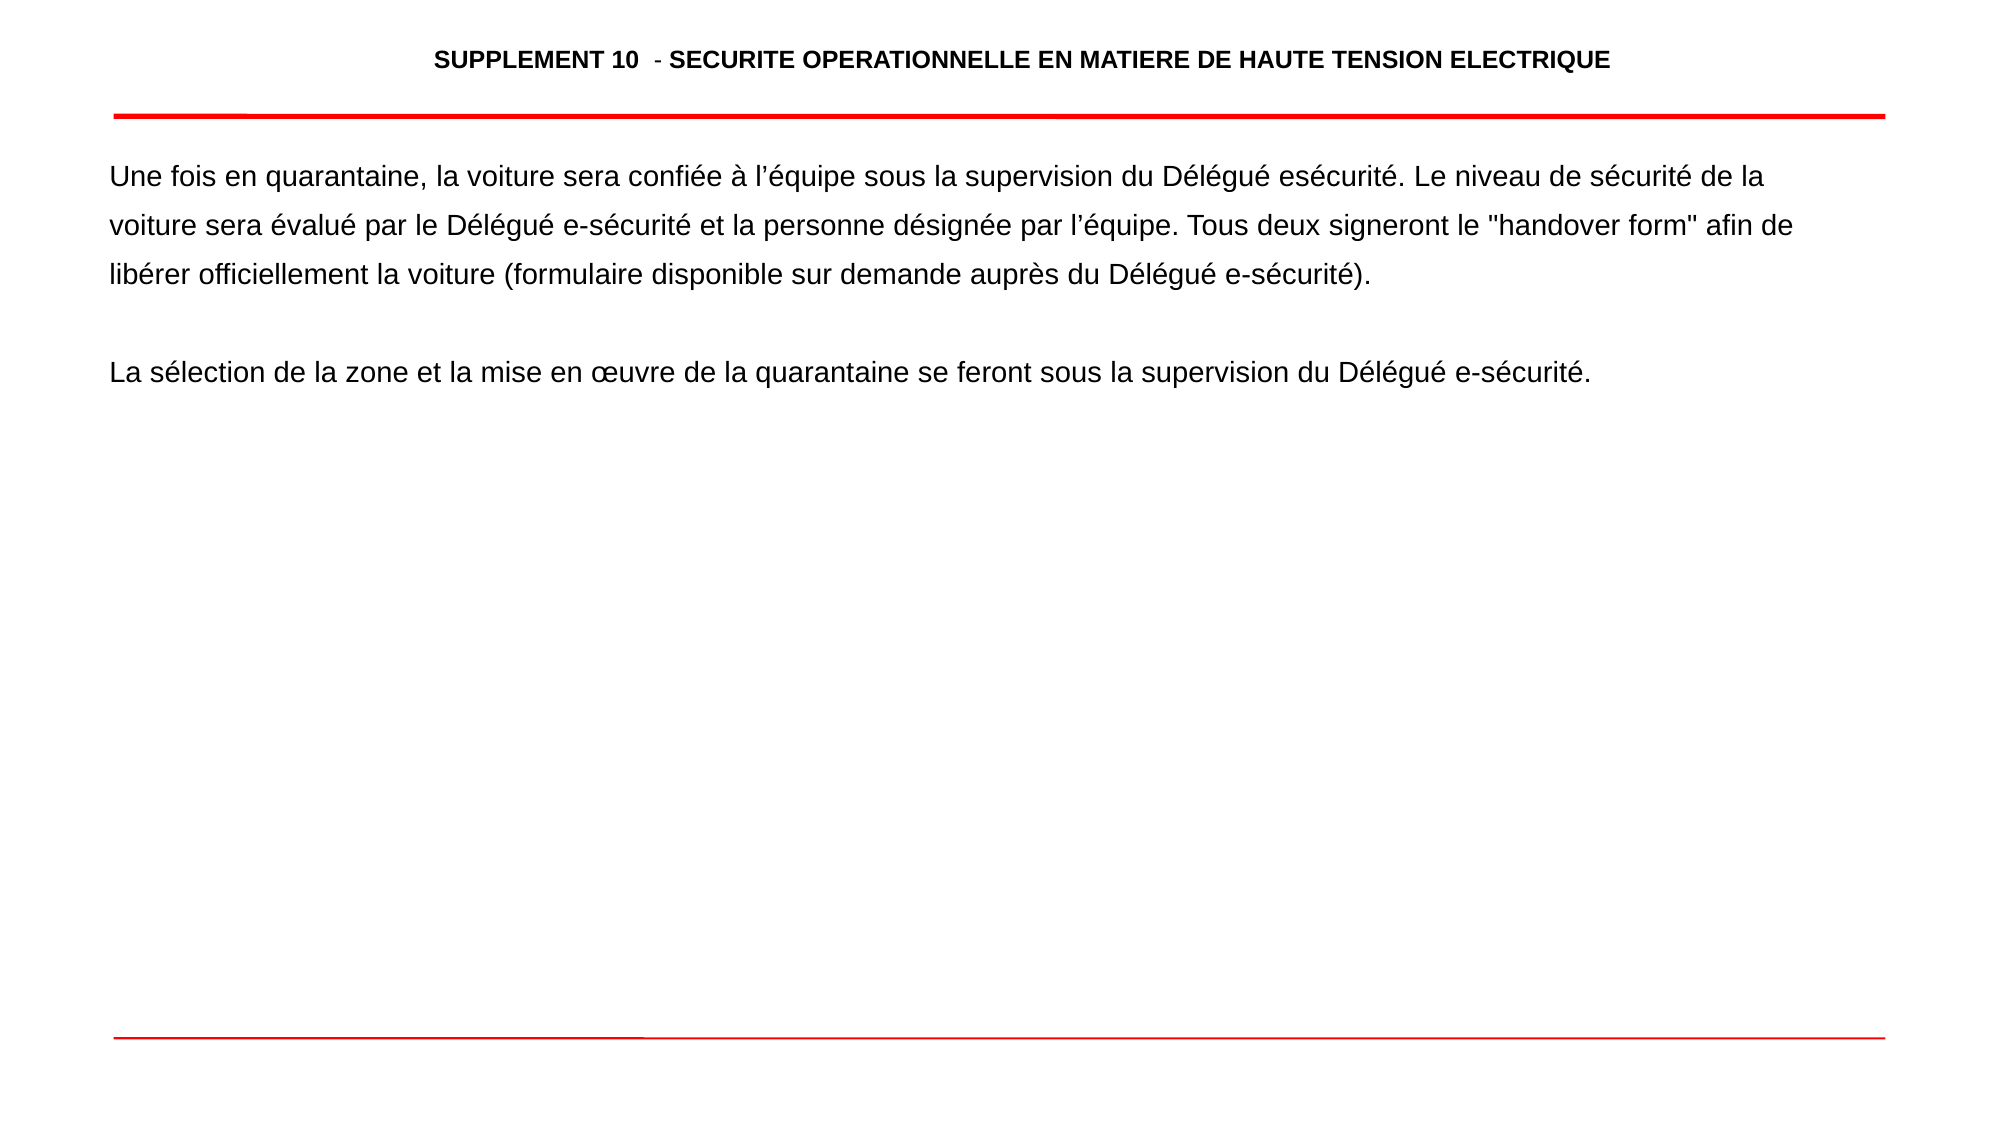

SUPPLEMENT 10 - SECURITE OPERATIONNELLE EN MATIERE DE HAUTE TENSION ELECTRIQUE
Une fois en quarantaine, la voiture sera confiée à l’équipe sous la supervision du Délégué esécurité. Le niveau de sécurité de la voiture sera évalué par le Délégué e-sécurité et la personne désignée par l’équipe. Tous deux signeront le "handover form" afin de libérer officiellement la voiture (formulaire disponible sur demande auprès du Délégué e-sécurité).
La sélection de la zone et la mise en œuvre de la quarantaine se feront sous la supervision du Délégué e-sécurité.